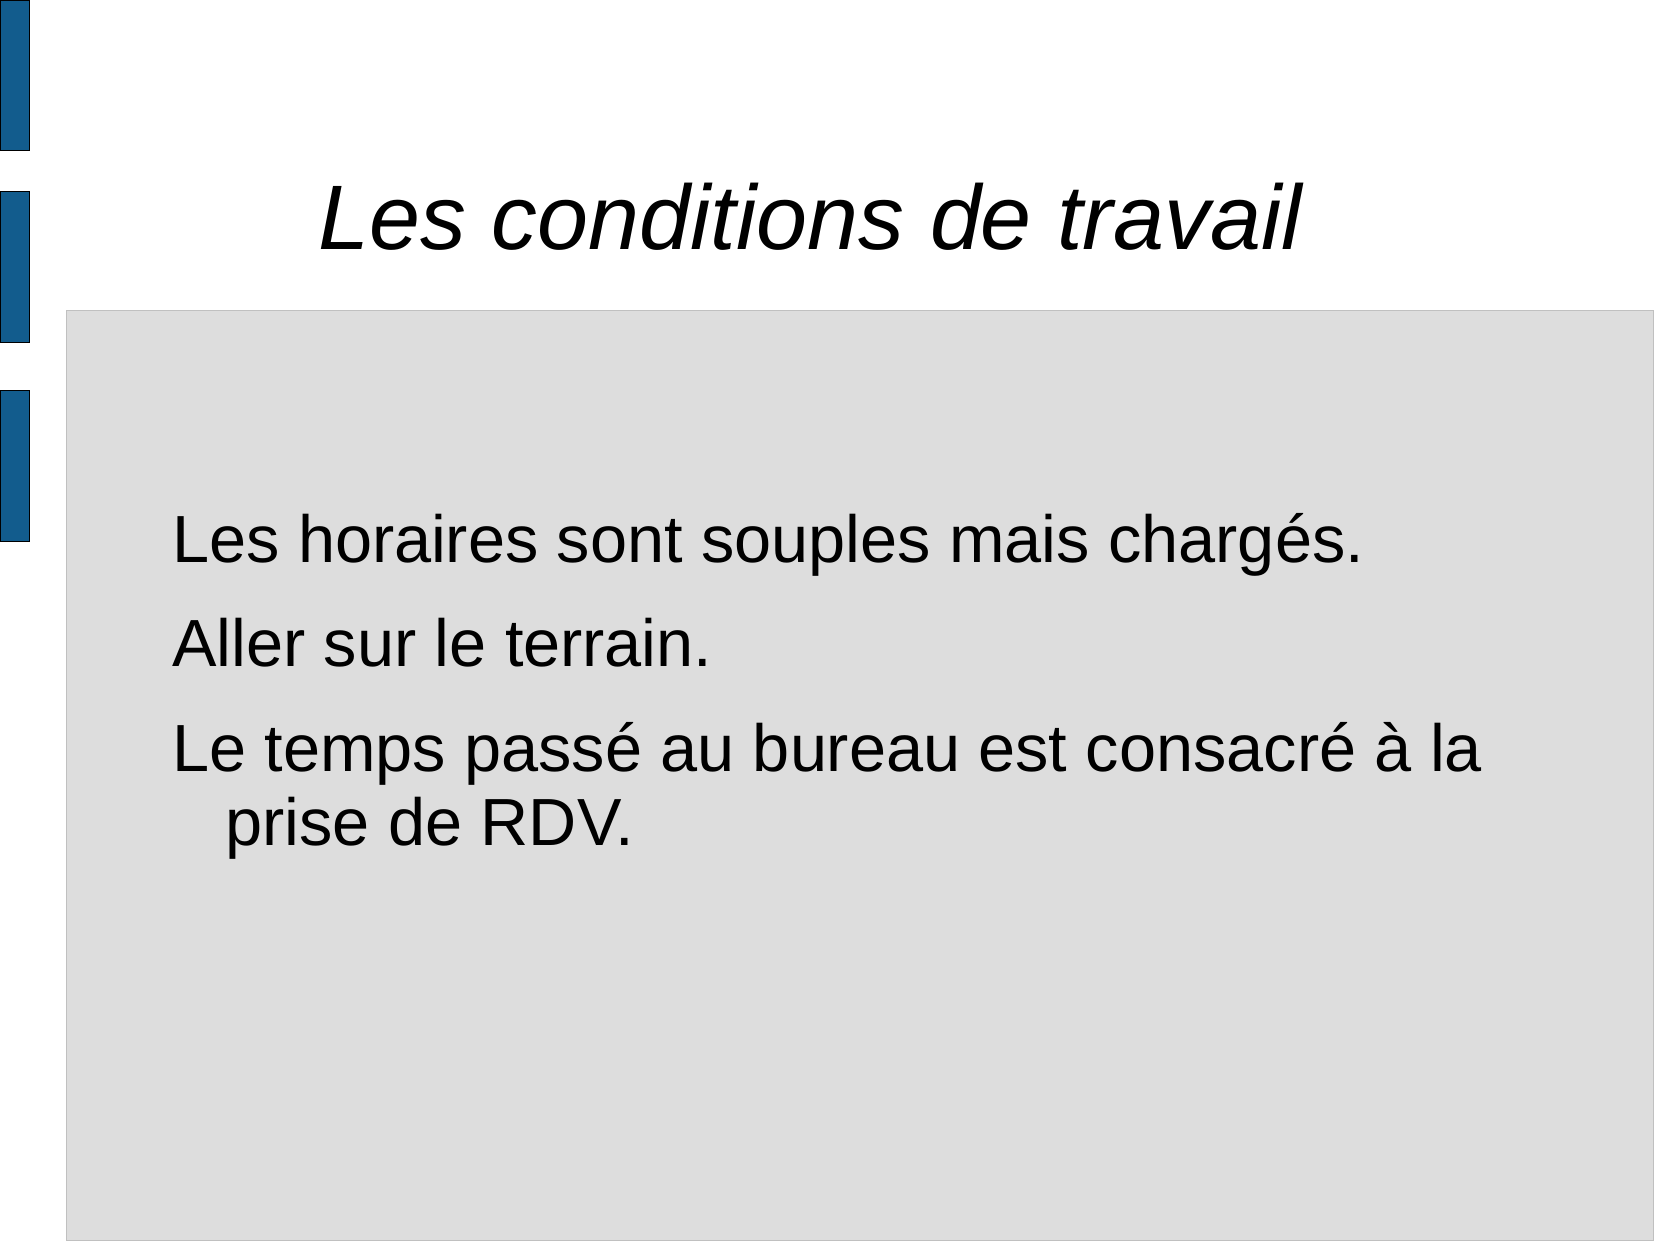

# Les conditions de travail
Les horaires sont souples mais chargés.
Aller sur le terrain.
Le temps passé au bureau est consacré à la prise de RDV.